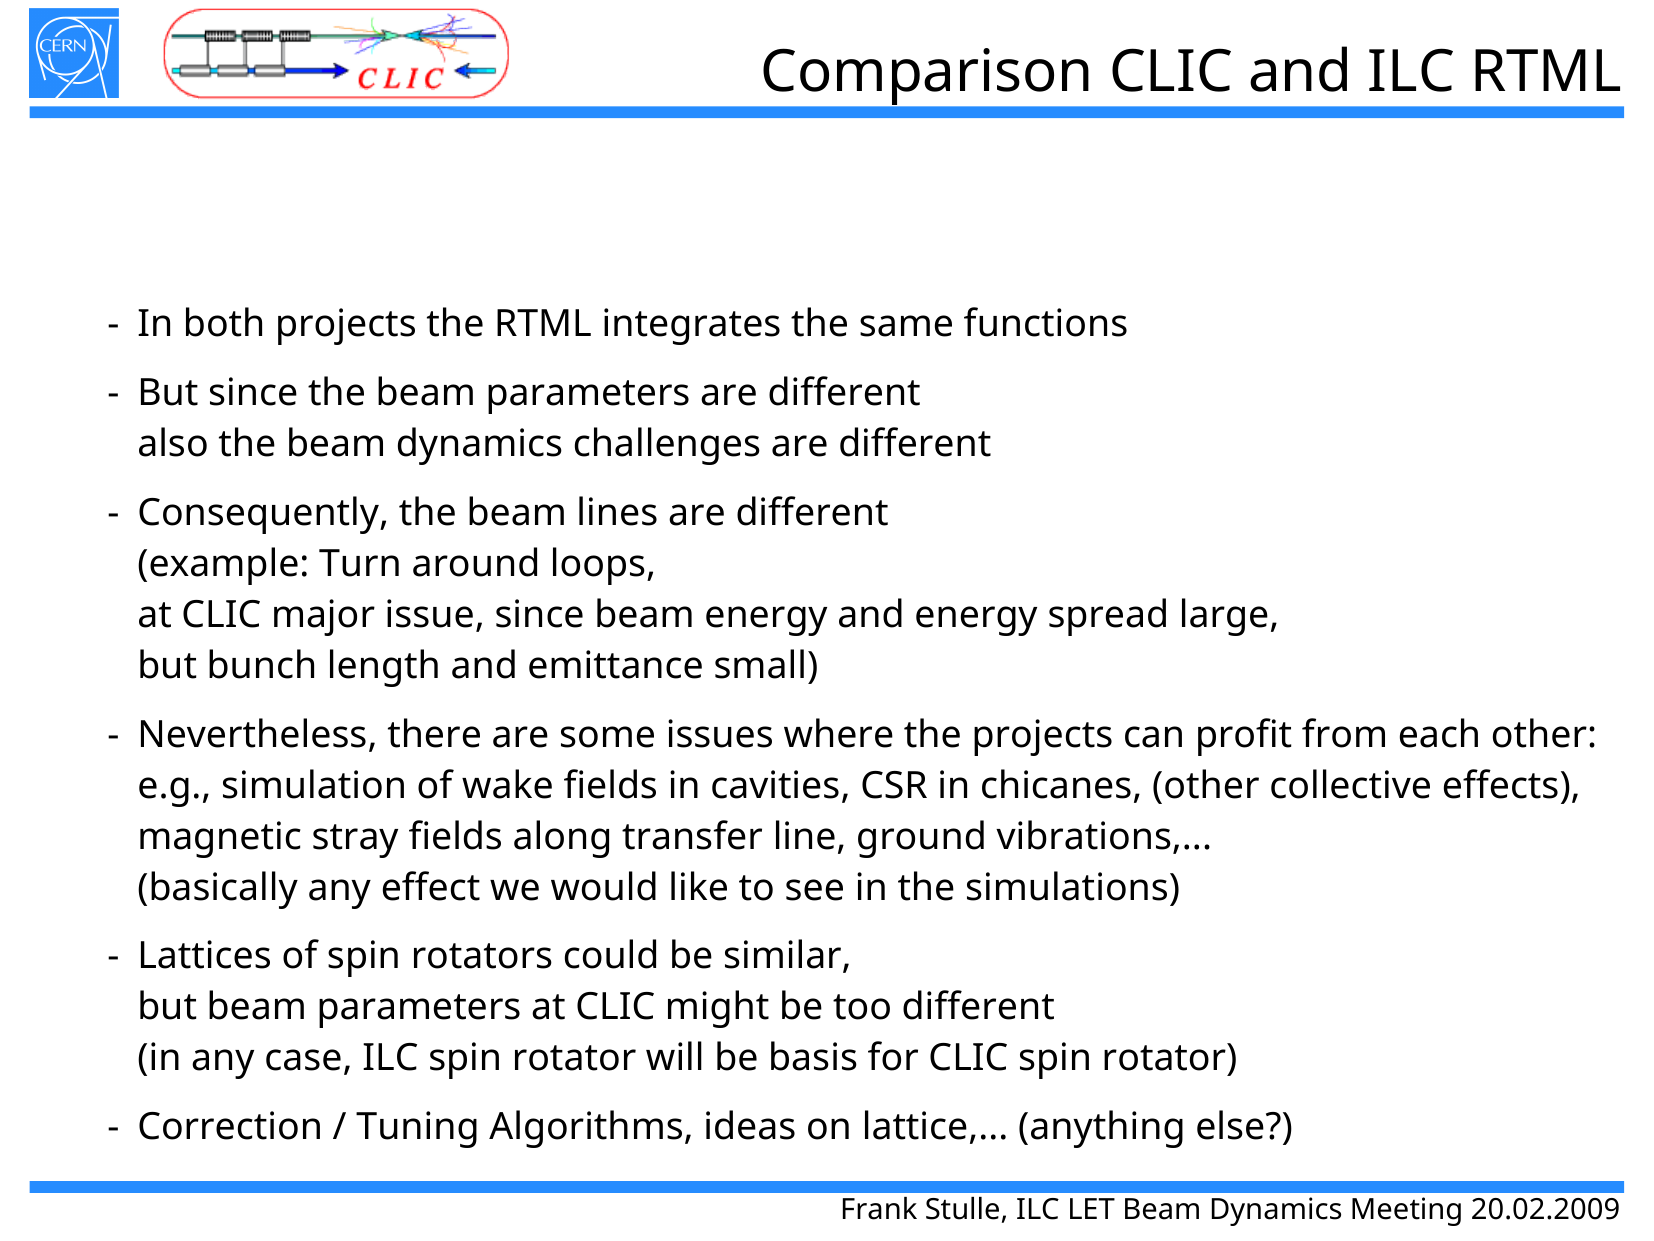

# Comparison CLIC and ILC RTML
-	In both projects the RTML integrates the same functions
-	But since the beam parameters are different
	also the beam dynamics challenges are different
-	Consequently, the beam lines are different
	(example: Turn around loops,
	at CLIC major issue, since beam energy and energy spread large,
	but bunch length and emittance small)
-	Nevertheless, there are some issues where the projects can profit from each other:
	e.g., simulation of wake fields in cavities, CSR in chicanes, (other collective effects),
	magnetic stray fields along transfer line, ground vibrations,...
	(basically any effect we would like to see in the simulations)
-	Lattices of spin rotators could be similar,
	but beam parameters at CLIC might be too different
	(in any case, ILC spin rotator will be basis for CLIC spin rotator)
-	Correction / Tuning Algorithms, ideas on lattice,... (anything else?)